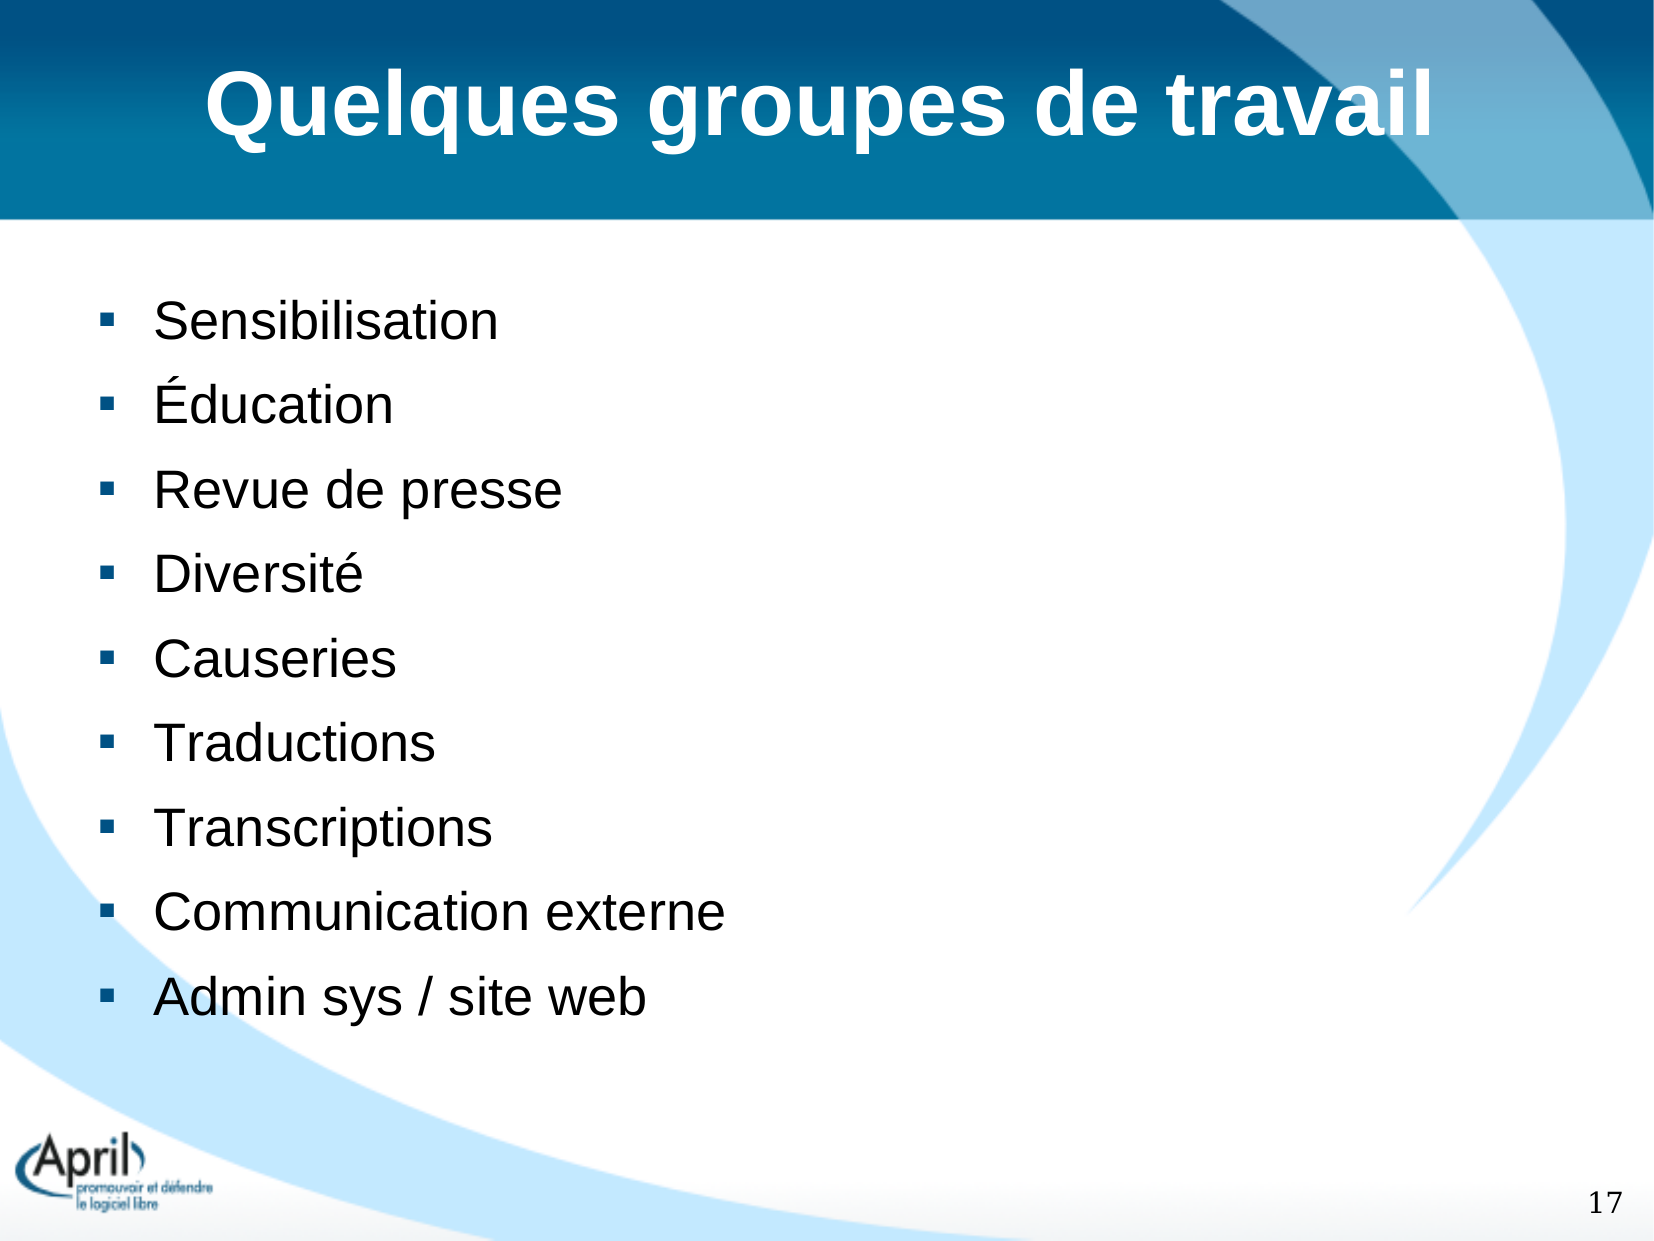

# Quelques groupes de travail
Sensibilisation
Éducation
Revue de presse
Diversité
Causeries
Traductions
Transcriptions
Communication externe
Admin sys / site web
17